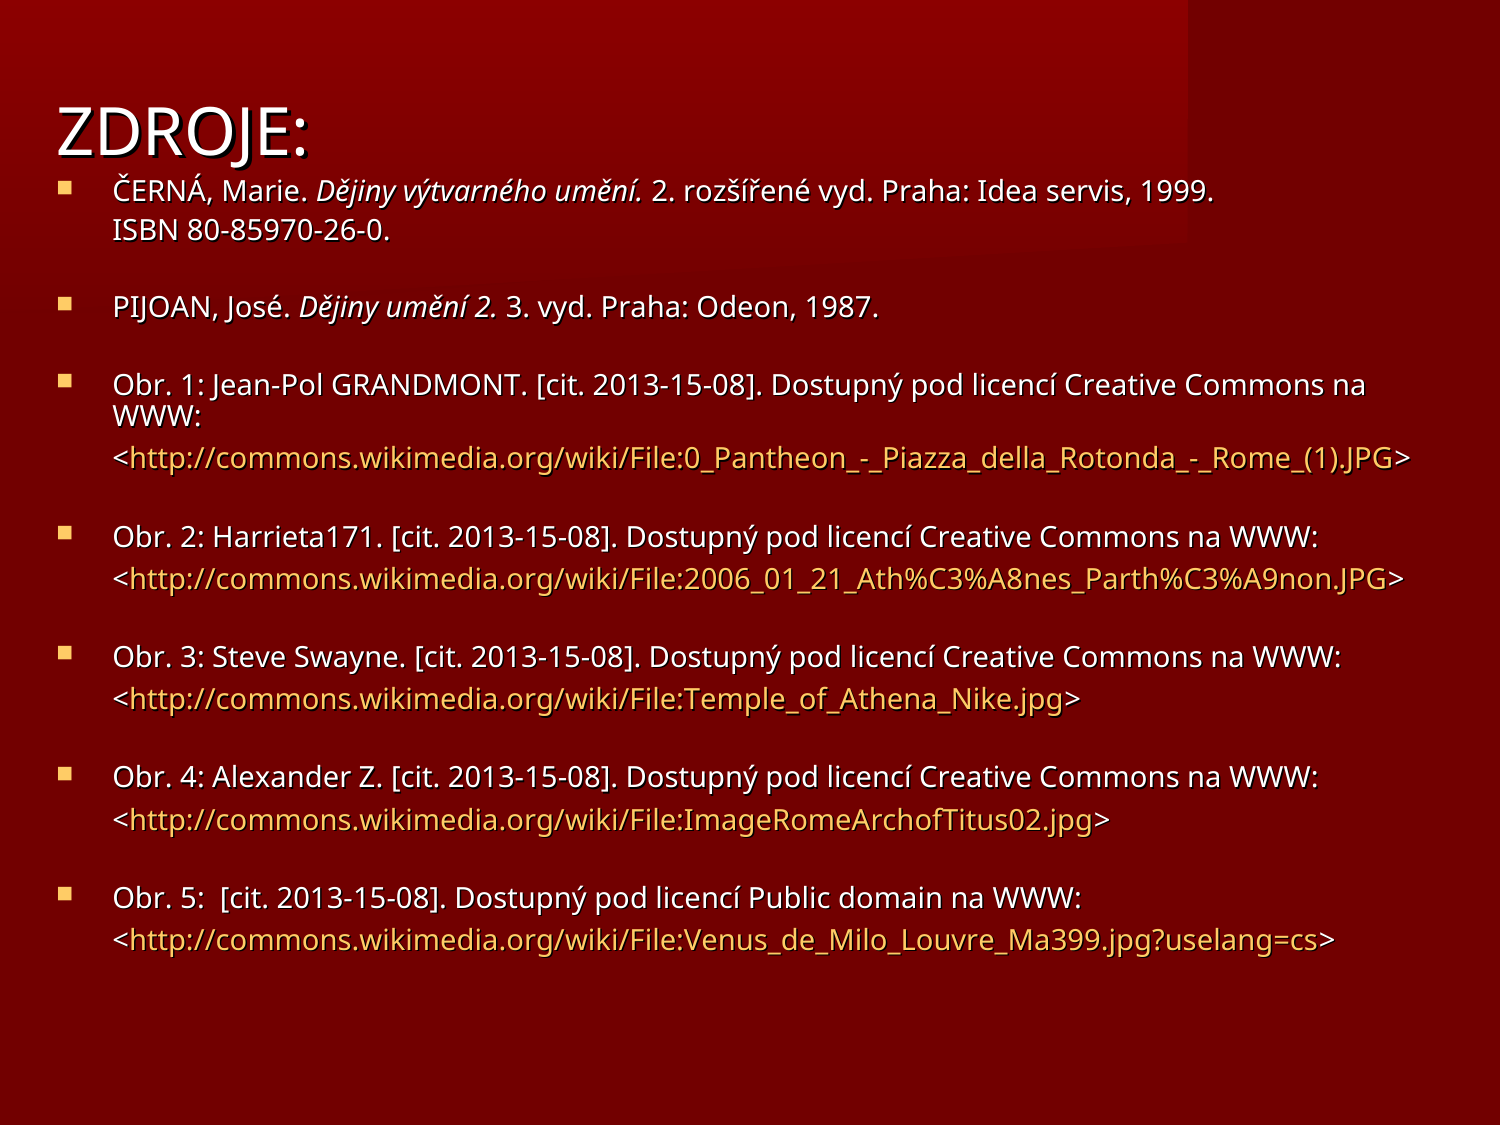

# ZDROJE:
ČERNÁ, Marie. Dějiny výtvarného umění. 2. rozšířené vyd. Praha: Idea servis, 1999.
	ISBN 80-85970-26-0.
PIJOAN, José. Dějiny umění 2. 3. vyd. Praha: Odeon, 1987.
Obr. 1: Jean-Pol GRANDMONT. [cit. 2013-15-08]. Dostupný pod licencí Creative Commons na WWW:
	<http://commons.wikimedia.org/wiki/File:0_Pantheon_-_Piazza_della_Rotonda_-_Rome_(1).JPG>
Obr. 2: Harrieta171. [cit. 2013-15-08]. Dostupný pod licencí Creative Commons na WWW:
	<http://commons.wikimedia.org/wiki/File:2006_01_21_Ath%C3%A8nes_Parth%C3%A9non.JPG>
Obr. 3: Steve Swayne. [cit. 2013-15-08]. Dostupný pod licencí Creative Commons na WWW:
	<http://commons.wikimedia.org/wiki/File:Temple_of_Athena_Nike.jpg>
Obr. 4: Alexander Z. [cit. 2013-15-08]. Dostupný pod licencí Creative Commons na WWW:
	<http://commons.wikimedia.org/wiki/File:ImageRomeArchofTitus02.jpg>
Obr. 5: [cit. 2013-15-08]. Dostupný pod licencí Public domain na WWW:
	<http://commons.wikimedia.org/wiki/File:Venus_de_Milo_Louvre_Ma399.jpg?uselang=cs>